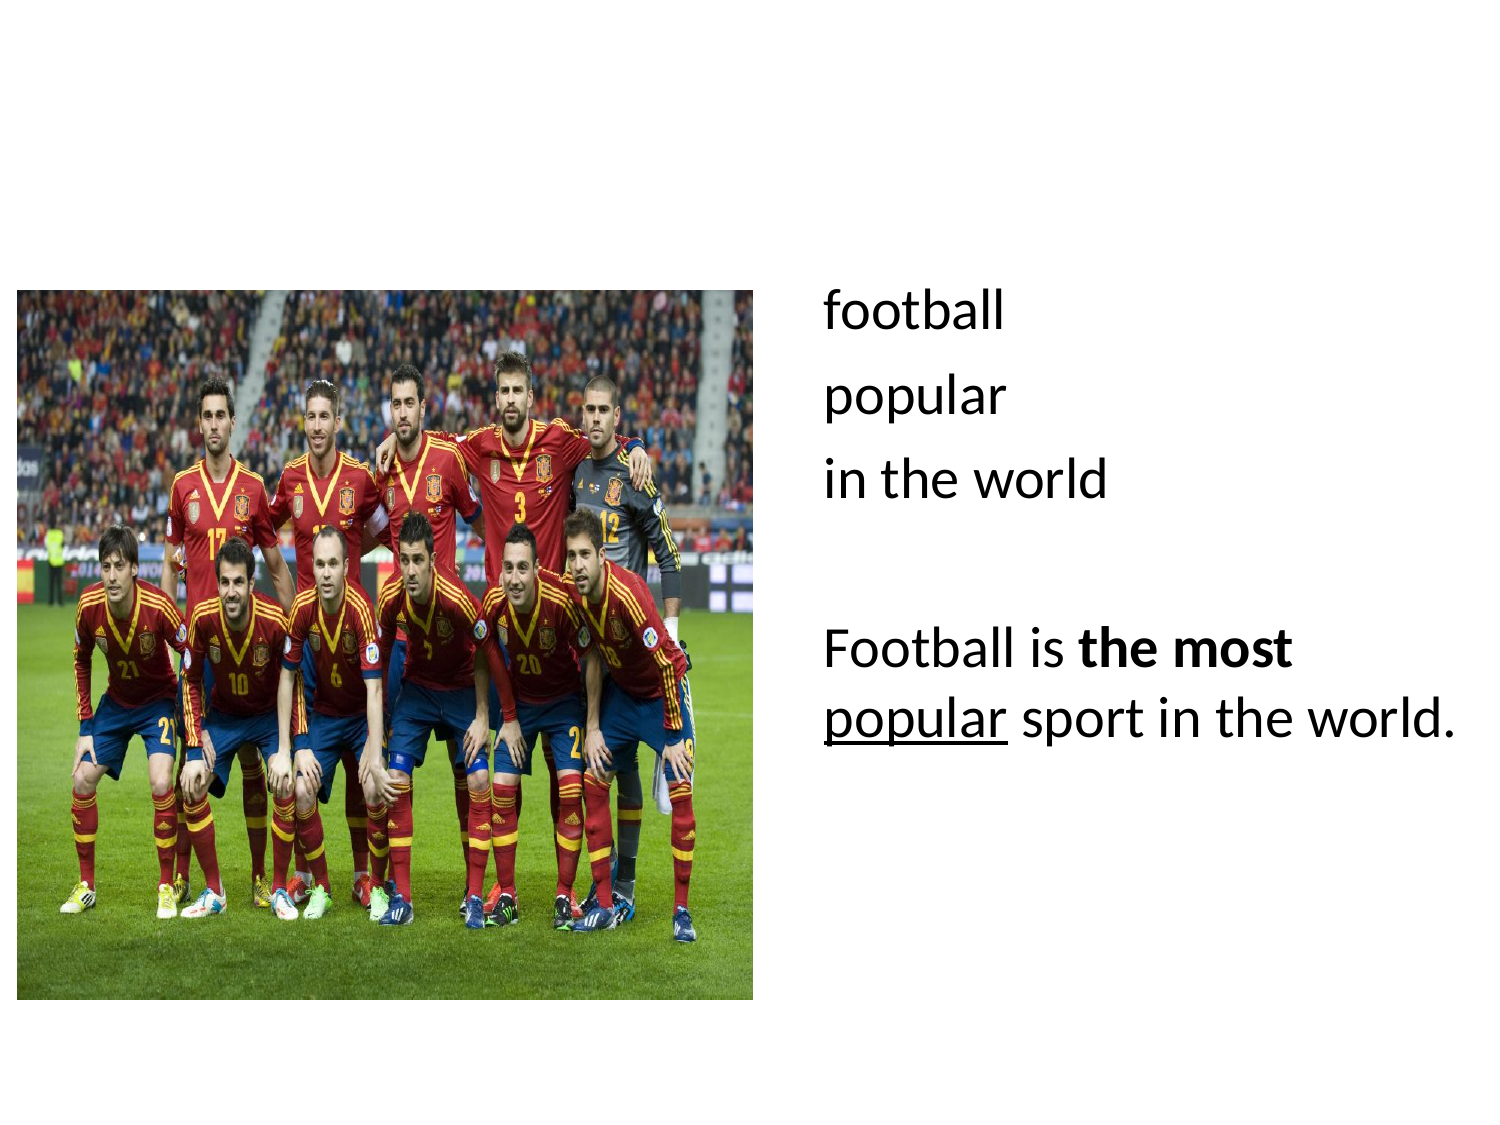

#
football
popular
in the world
Football is the most popular sport in the world.